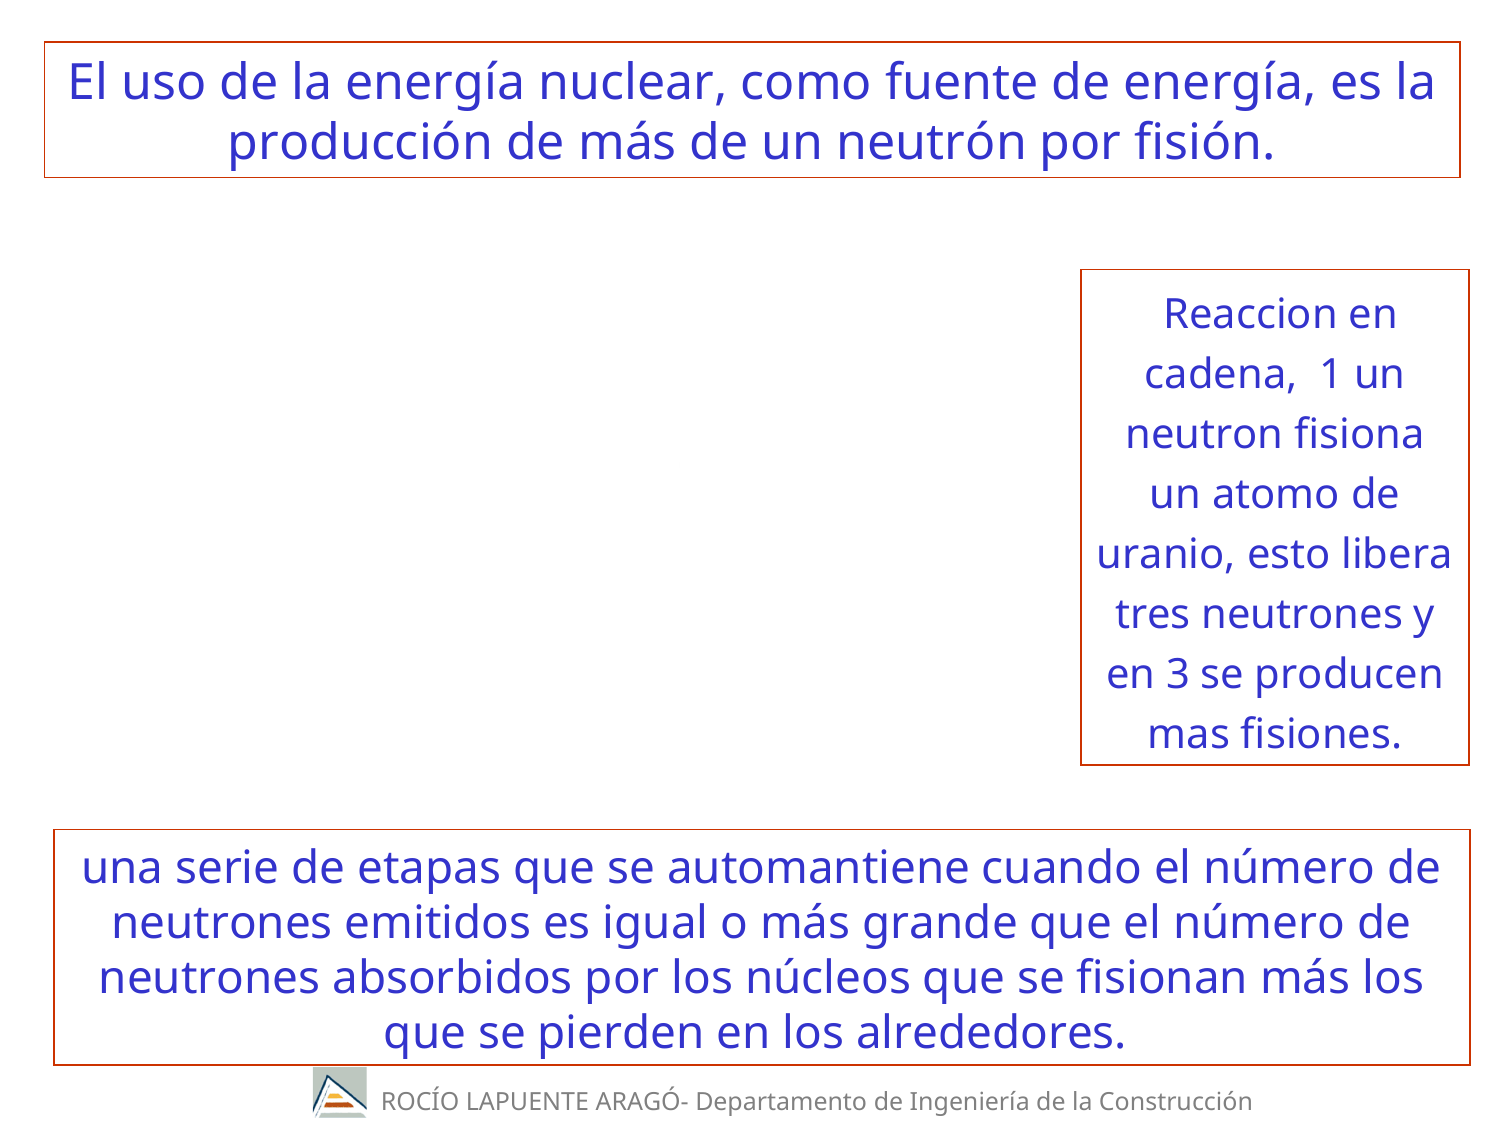

El uso de la energía nuclear, como fuente de energía, es la producción de más de un neutrón por fisión.
 Reaccion en cadena, 1 un neutron fisiona un atomo de uranio, esto libera tres neutrones y en 3 se producen mas fisiones.
una serie de etapas que se automantiene cuando el número de neutrones emitidos es igual o más grande que el número de neutrones absorbidos por los núcleos que se fisionan más los que se pierden en los alrededores.